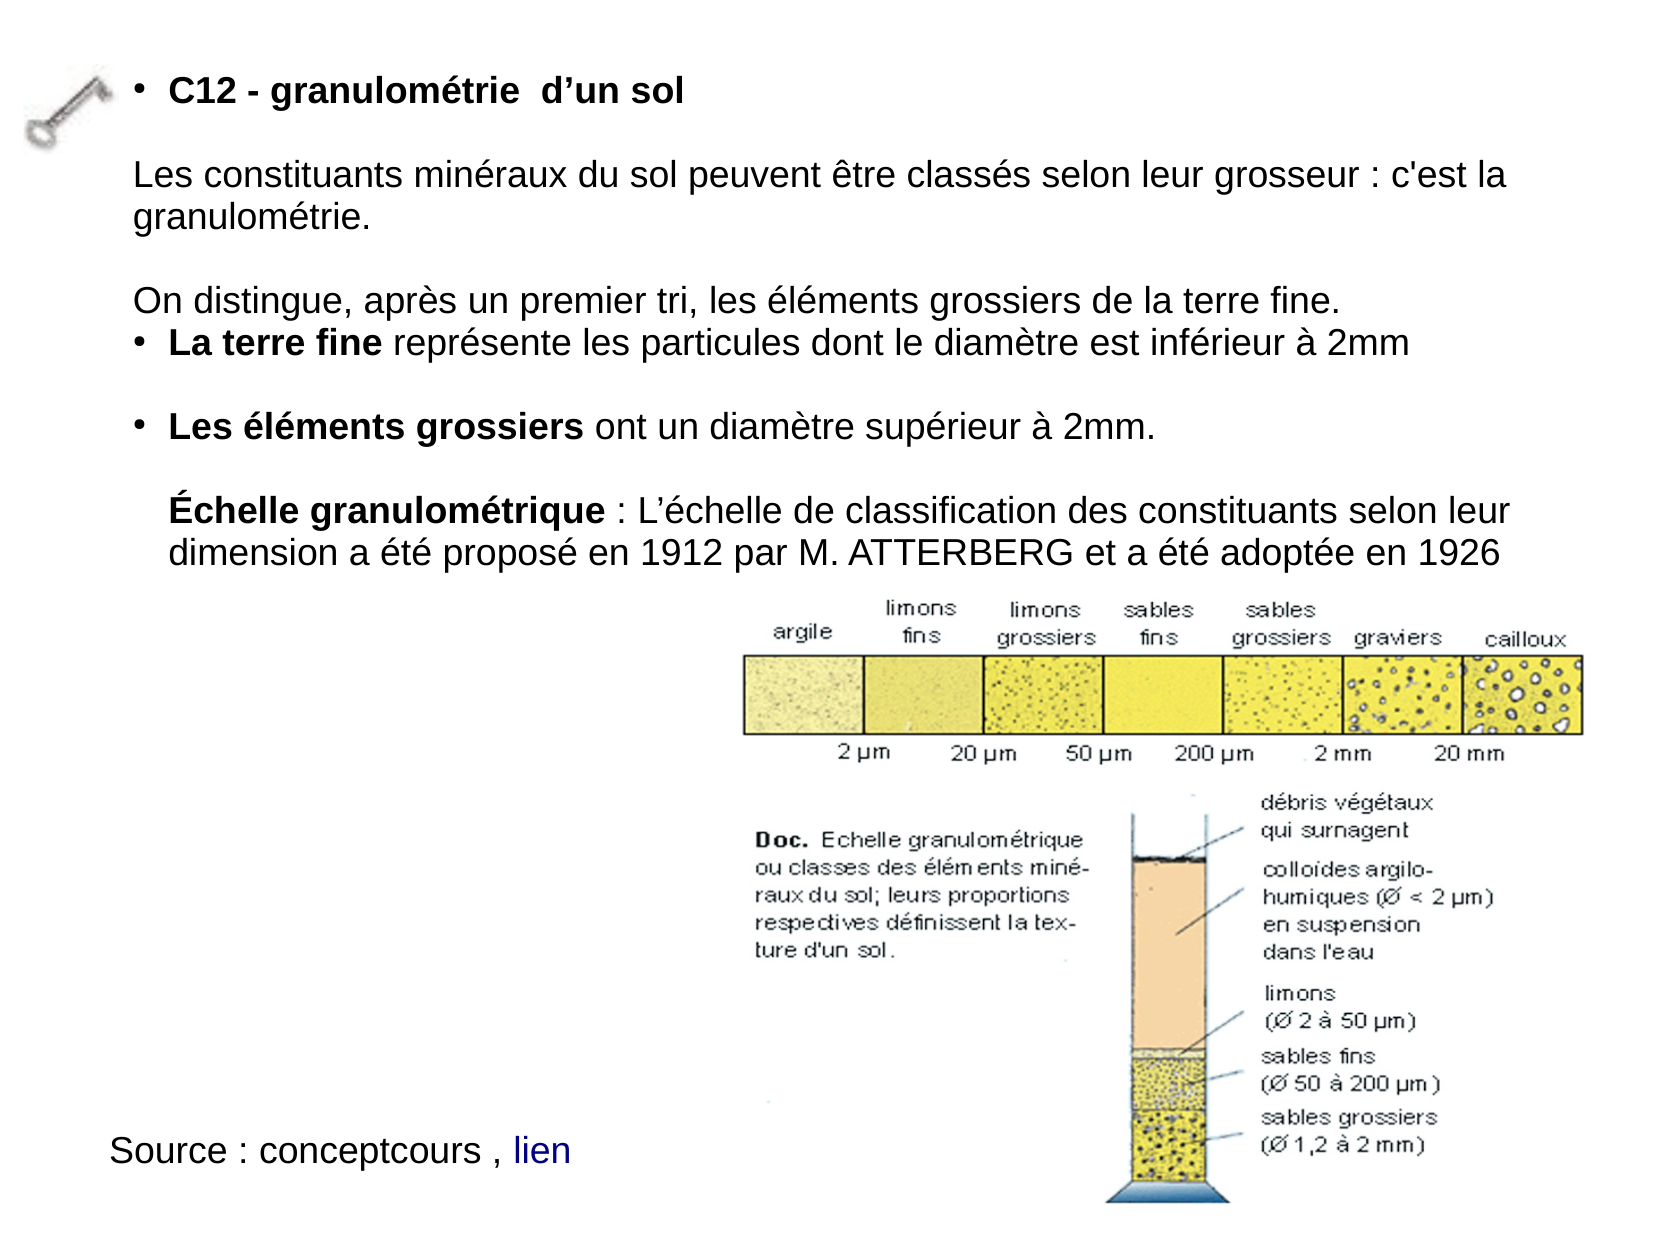

#
C12 - granulométrie d’un sol
Les constituants minéraux du sol peuvent être classés selon leur grosseur : c'est la granulométrie.
On distingue, après un premier tri, les éléments grossiers de la terre fine.
La terre fine représente les particules dont le diamètre est inférieur à 2mm
Les éléments grossiers ont un diamètre supérieur à 2mm.
Échelle granulométrique : L’échelle de classification des constituants selon leur dimension a été proposé en 1912 par M. ATTERBERG et a été adoptée en 1926
Source : conceptcours , lien